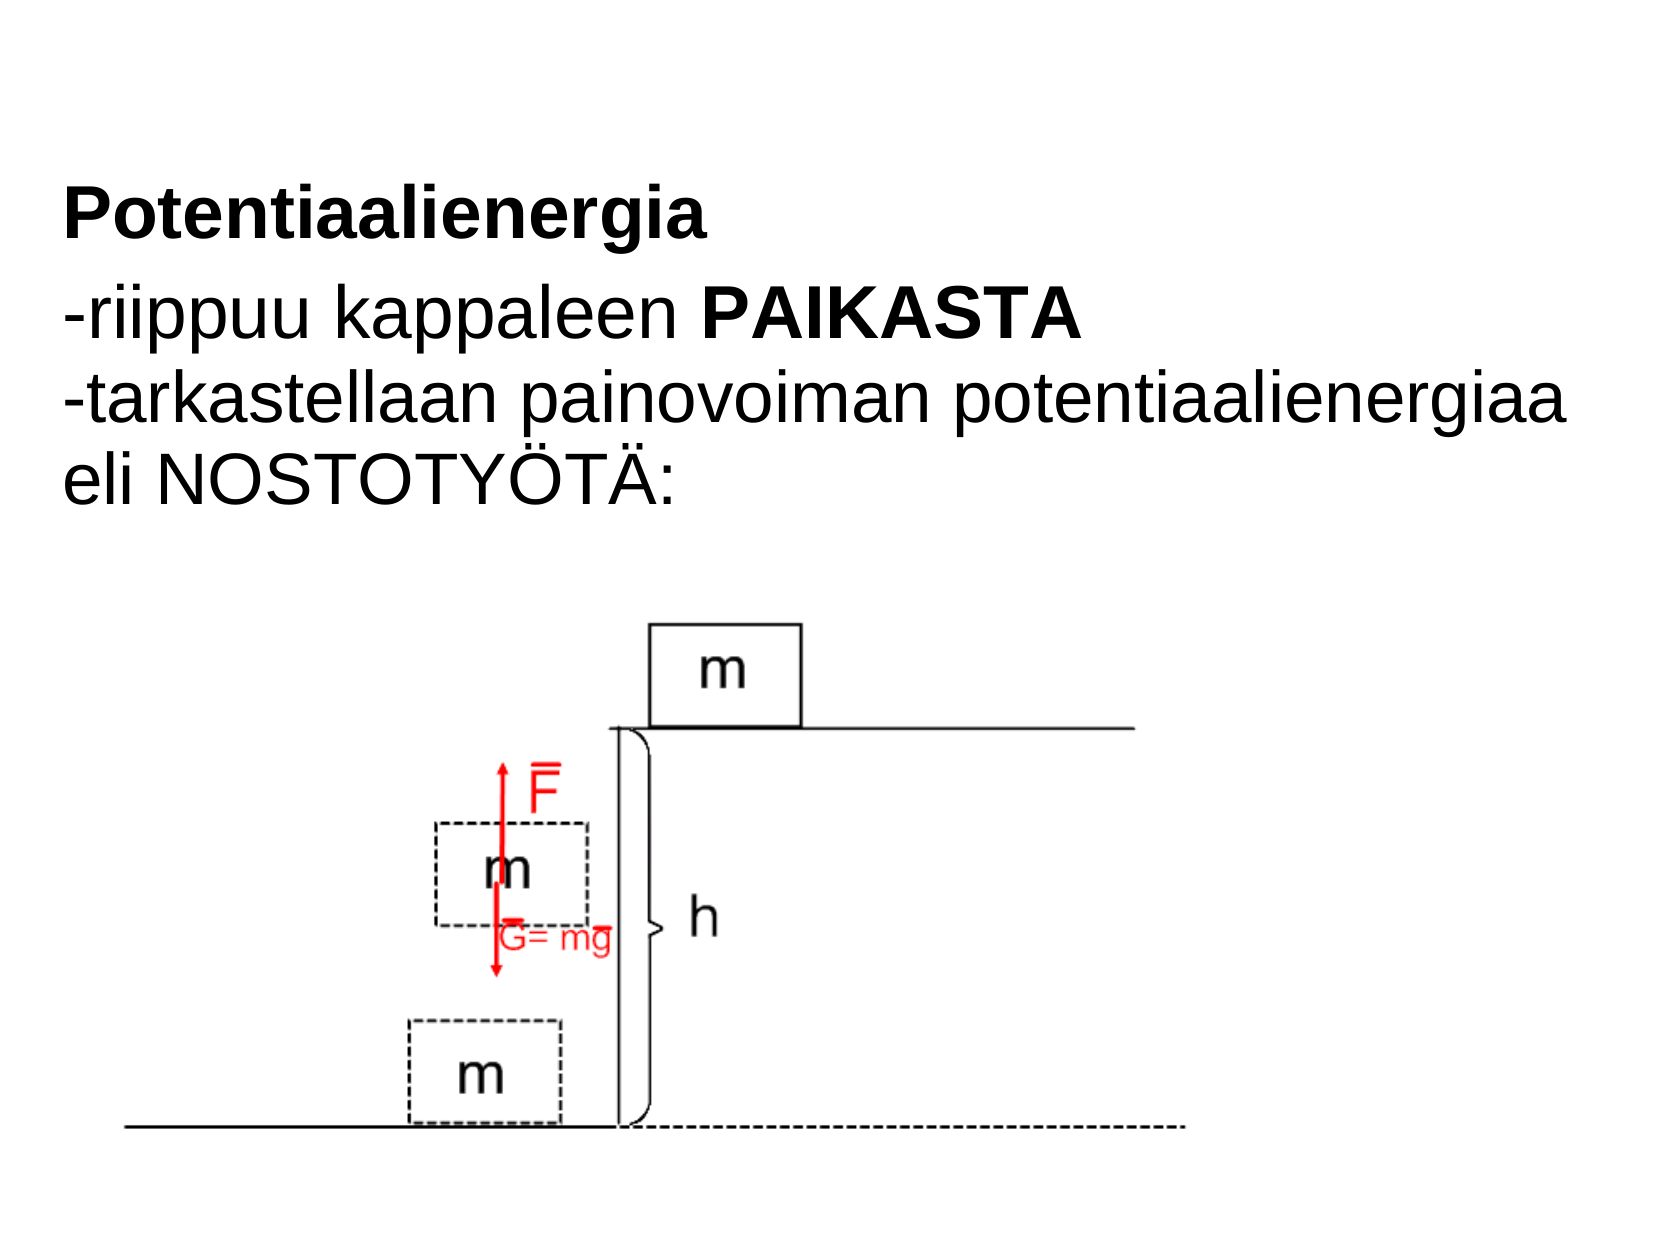

Potentiaalienergia
-riippuu kappaleen PAIKASTA
-tarkastellaan painovoiman potentiaalienergiaa eli NOSTOTYÖTÄ: